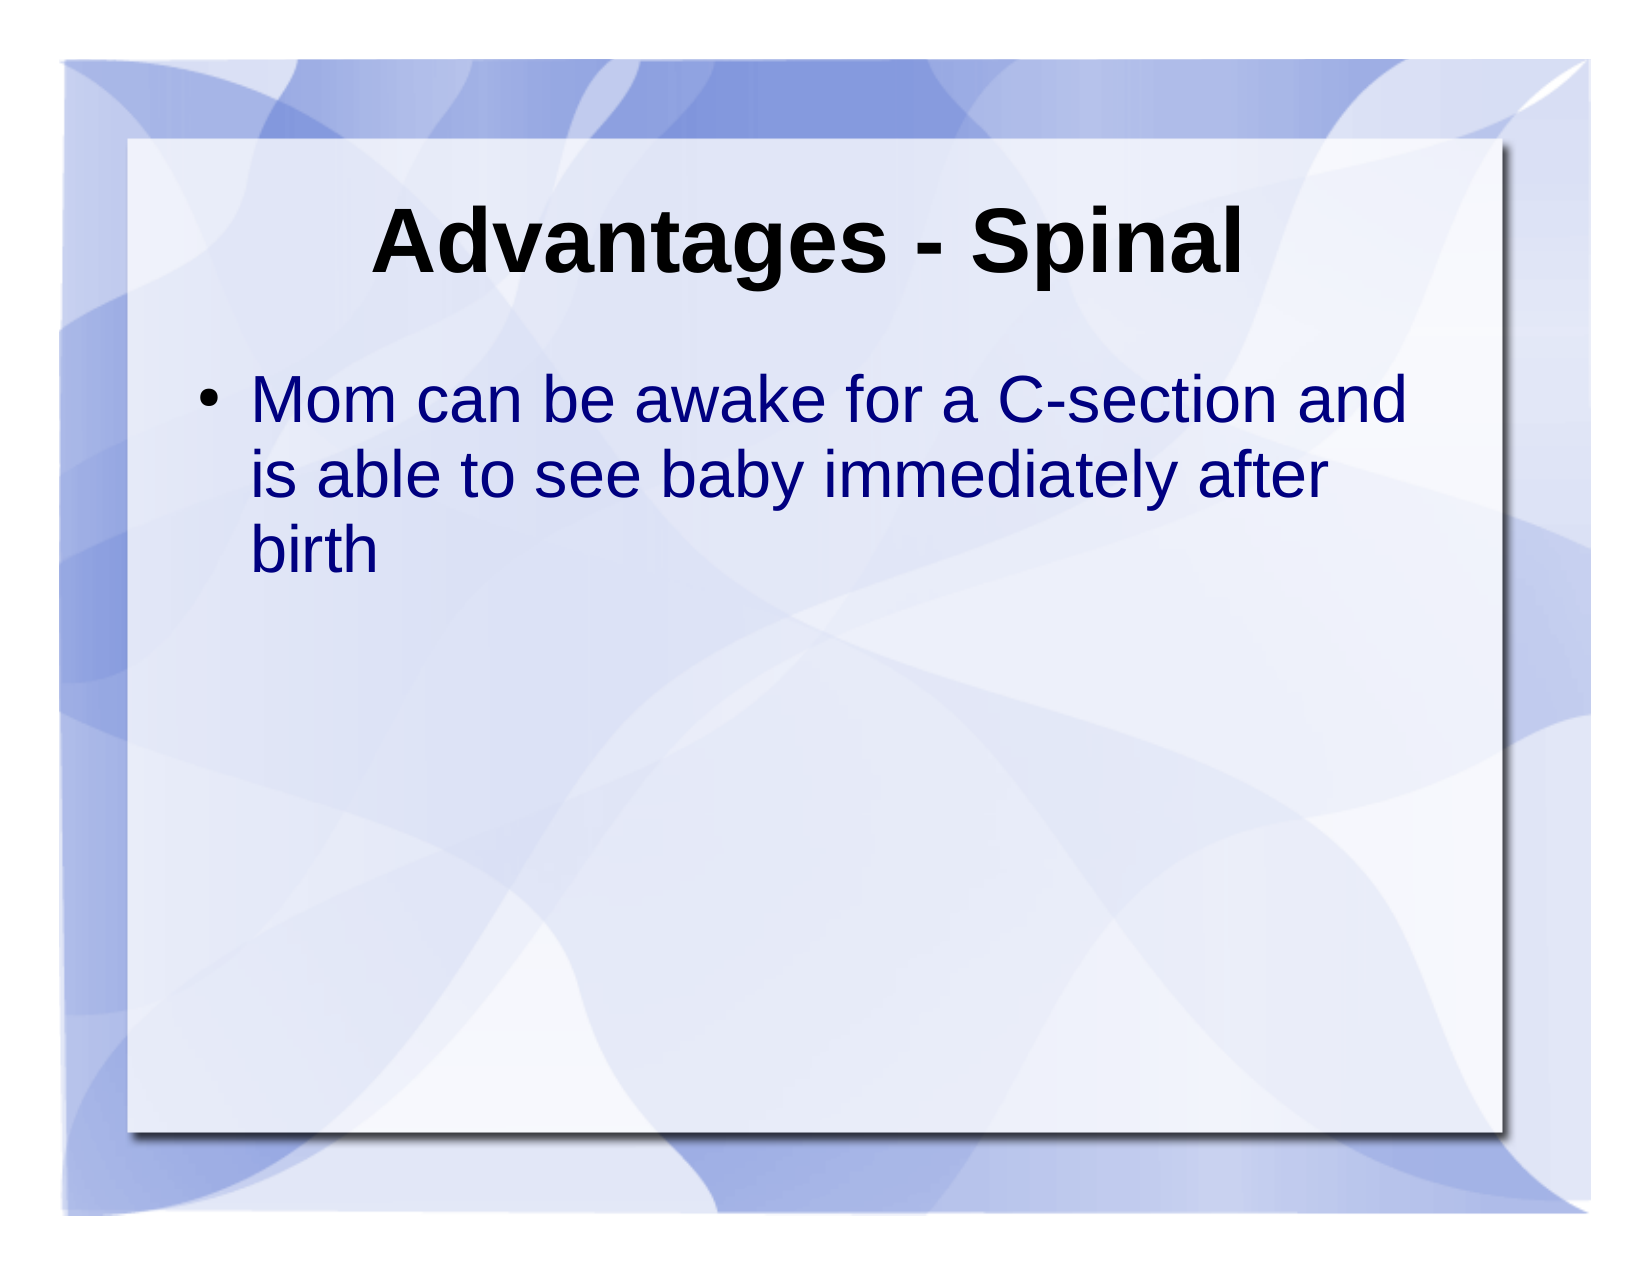

# Advantages - Spinal
Mom can be awake for a C-section and is able to see baby immediately after birth